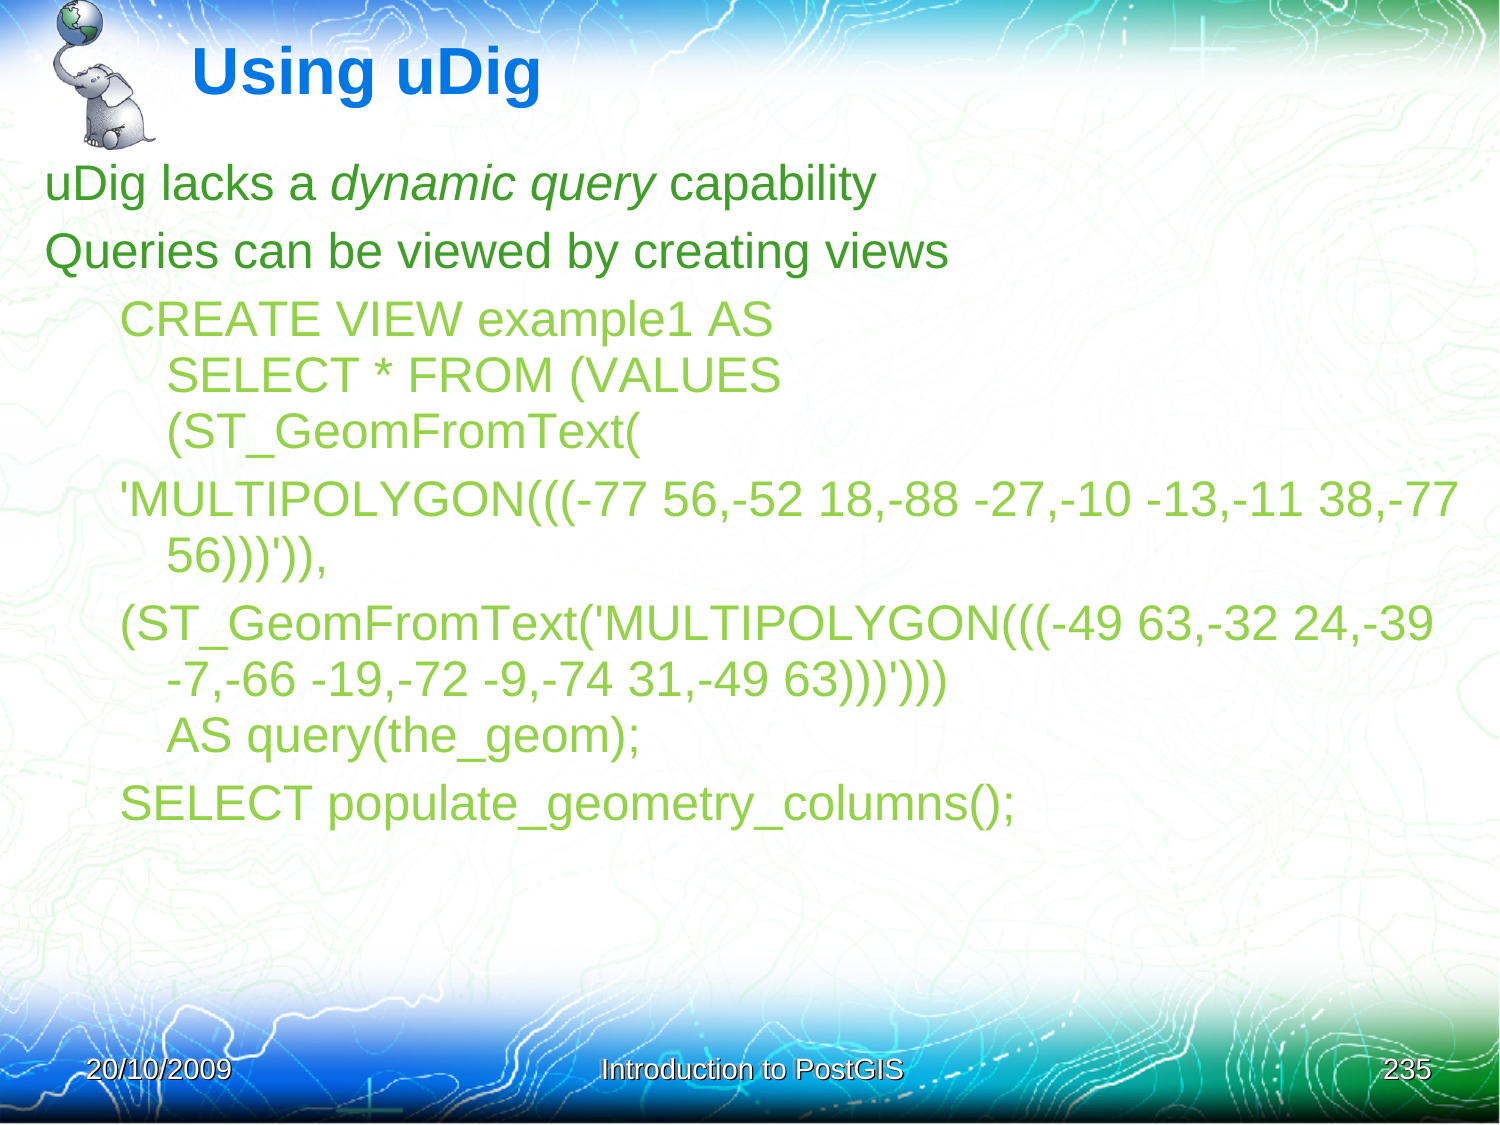

# Using uDig
uDig lacks a dynamic query capability
Queries can be viewed by creating views
CREATE VIEW example1 AS
SELECT * FROM (VALUES
(ST_GeomFromText(
'MULTIPOLYGON(((-77 56,-52 18,-88 -27,-10 -13,-11 38,-77 56)))')),
(ST_GeomFromText('MULTIPOLYGON(((-49 63,-32 24,-39 -7,-66 -19,-72 -9,-74 31,-49 63)))')))
AS query(the_geom);
SELECT populate_geometry_columns();
20/10/2009
Introduction to PostGIS
235